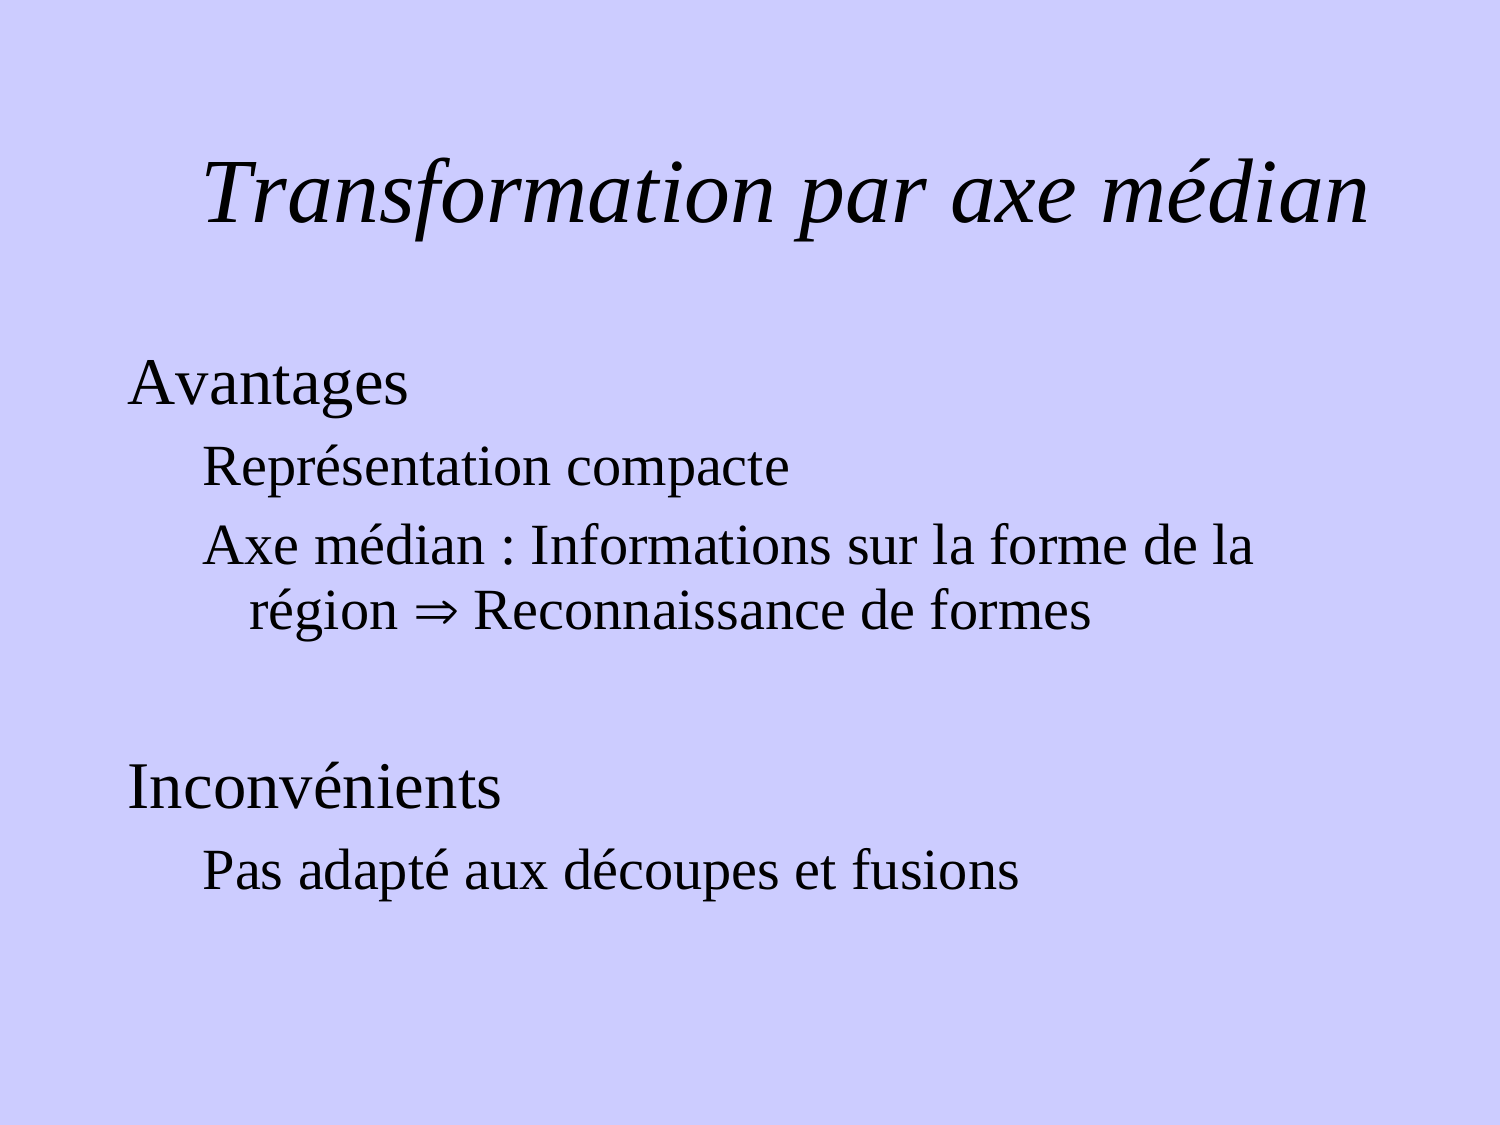

# Transformation par axe médian
Avantages
Représentation compacte
Axe médian : Informations sur la forme de la région  Reconnaissance de formes
Inconvénients
Pas adapté aux découpes et fusions